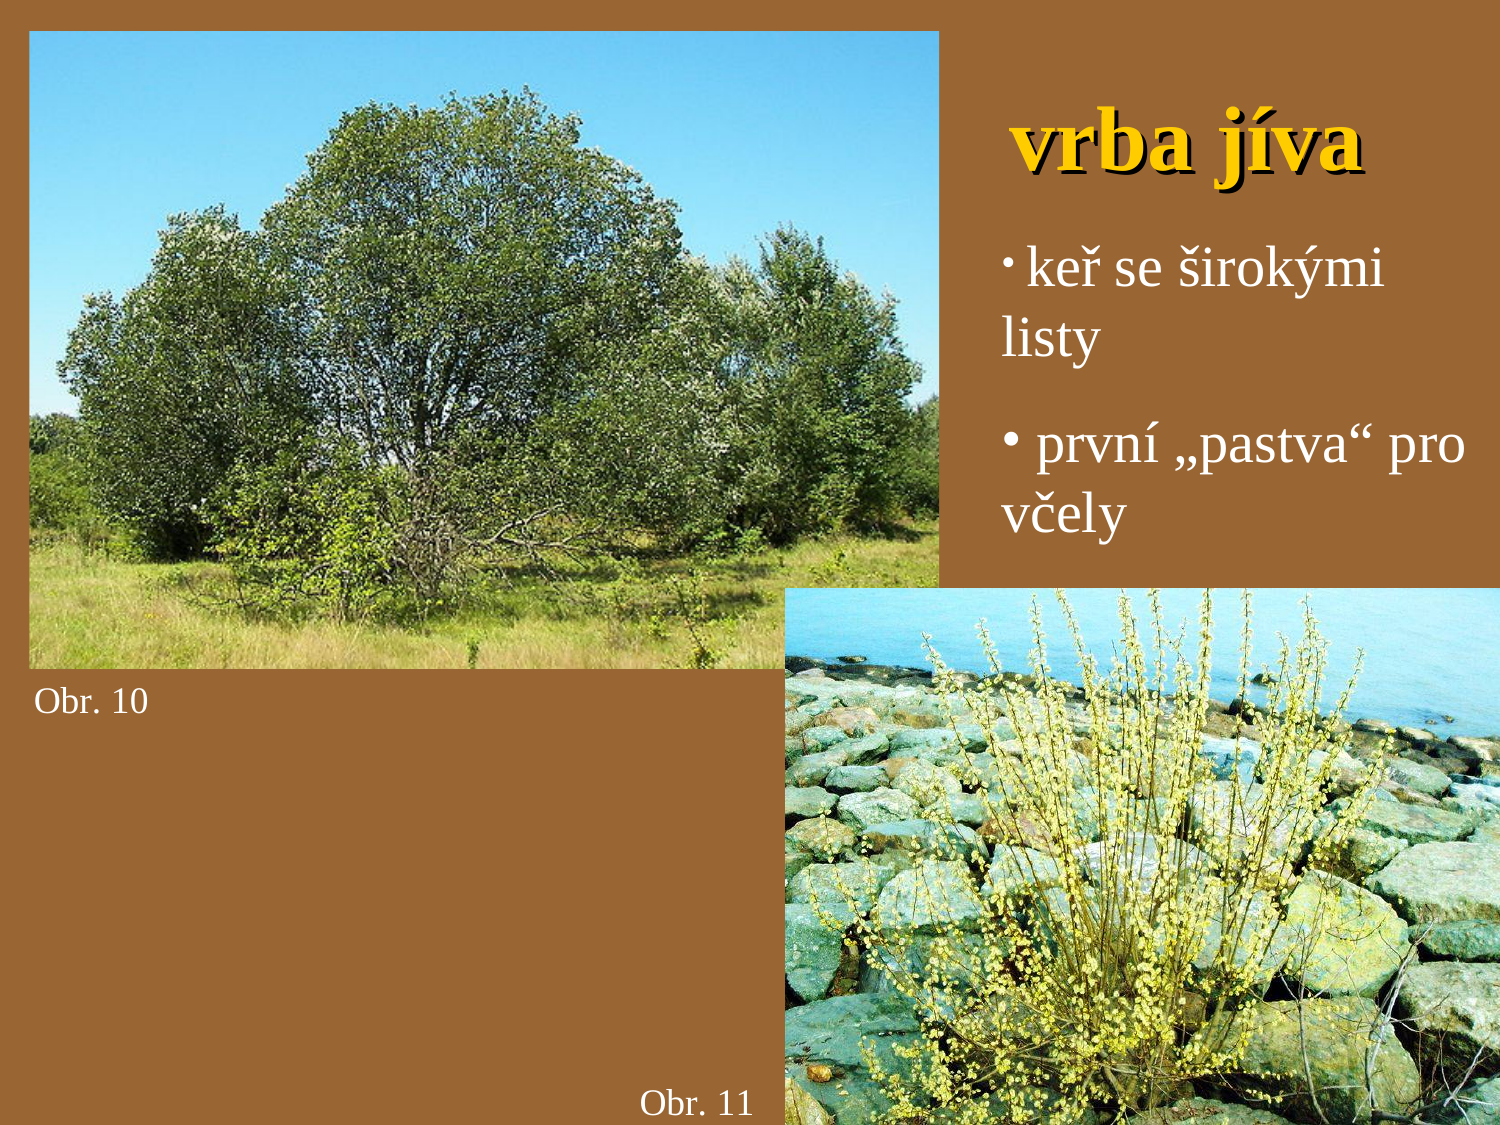

# vrba jíva
 keř se širokými listy
 první „pastva“ pro včely
 Obr. 10
 Obr. 11